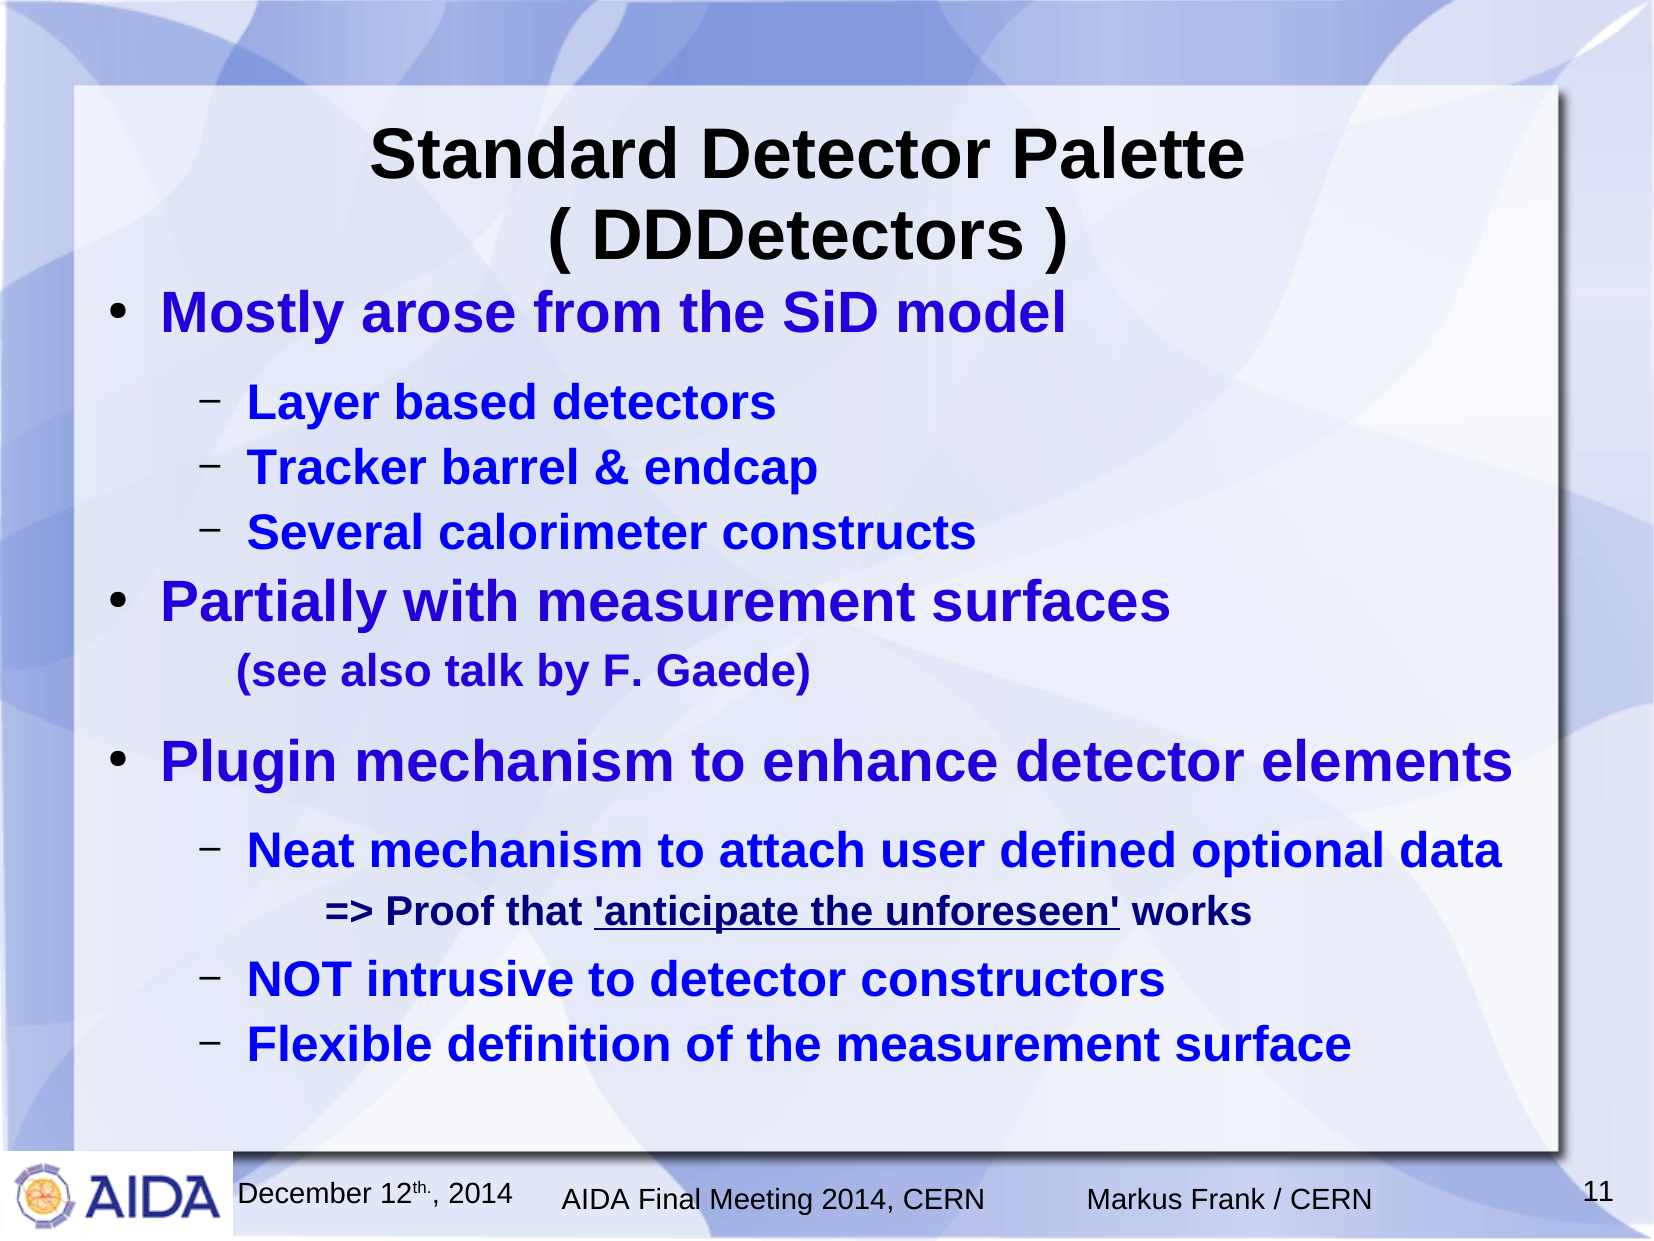

# Standard Detector Palette ( DDDetectors )
Mostly arose from the SiD model
Layer based detectors
Tracker barrel & endcap
Several calorimeter constructs
Partially with measurement surfaces
	(see also talk by F. Gaede)
Plugin mechanism to enhance detector elements
Neat mechanism to attach user defined optional data
=> Proof that 'anticipate the unforeseen' works
NOT intrusive to detector constructors
Flexible definition of the measurement surface
11
February, 4th. 2014
CLIC Workshop at CERN, Markus Frank / CERN